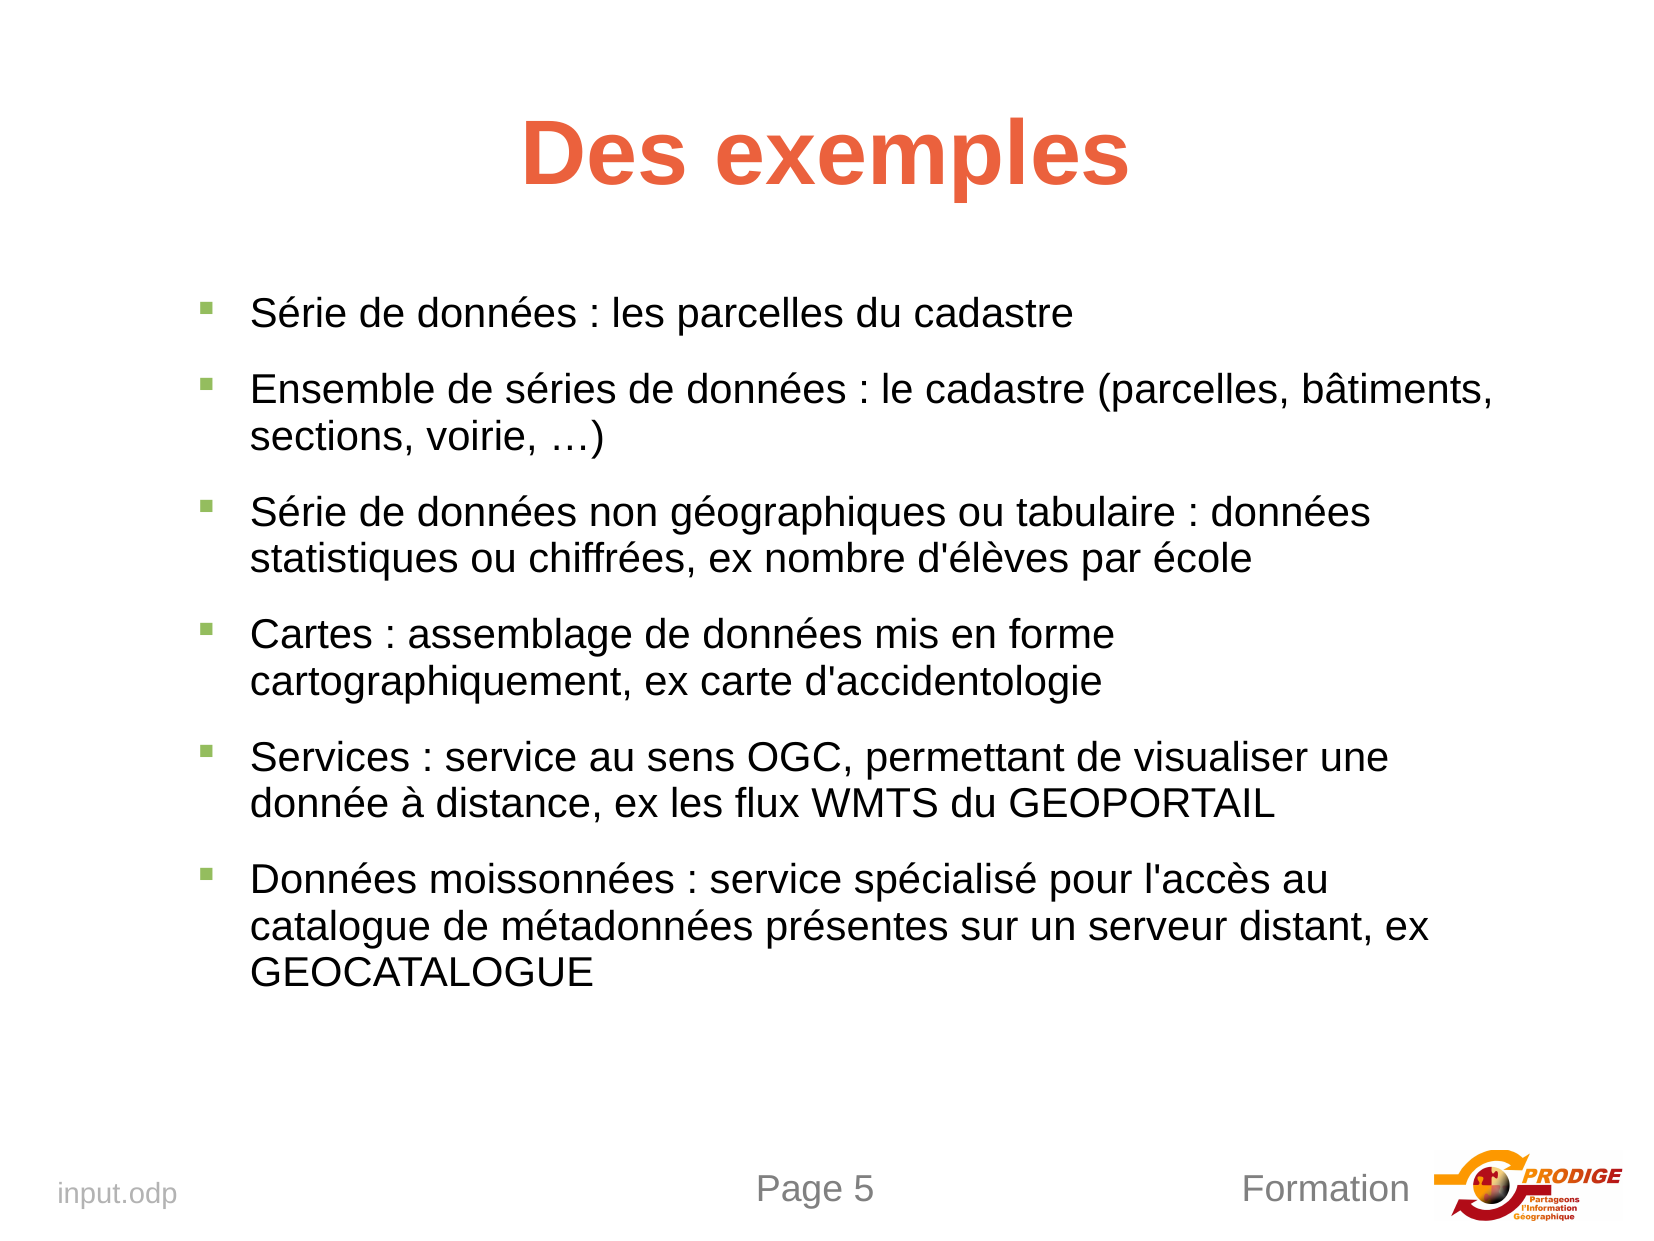

# Des exemples
Série de données : les parcelles du cadastre
Ensemble de séries de données : le cadastre (parcelles, bâtiments, sections, voirie, …)
Série de données non géographiques ou tabulaire : données statistiques ou chiffrées, ex nombre d'élèves par école
Cartes : assemblage de données mis en forme cartographiquement, ex carte d'accidentologie
Services : service au sens OGC, permettant de visualiser une donnée à distance, ex les flux WMTS du GEOPORTAIL
Données moissonnées : service spécialisé pour l'accès au catalogue de métadonnées présentes sur un serveur distant, ex GEOCATALOGUE